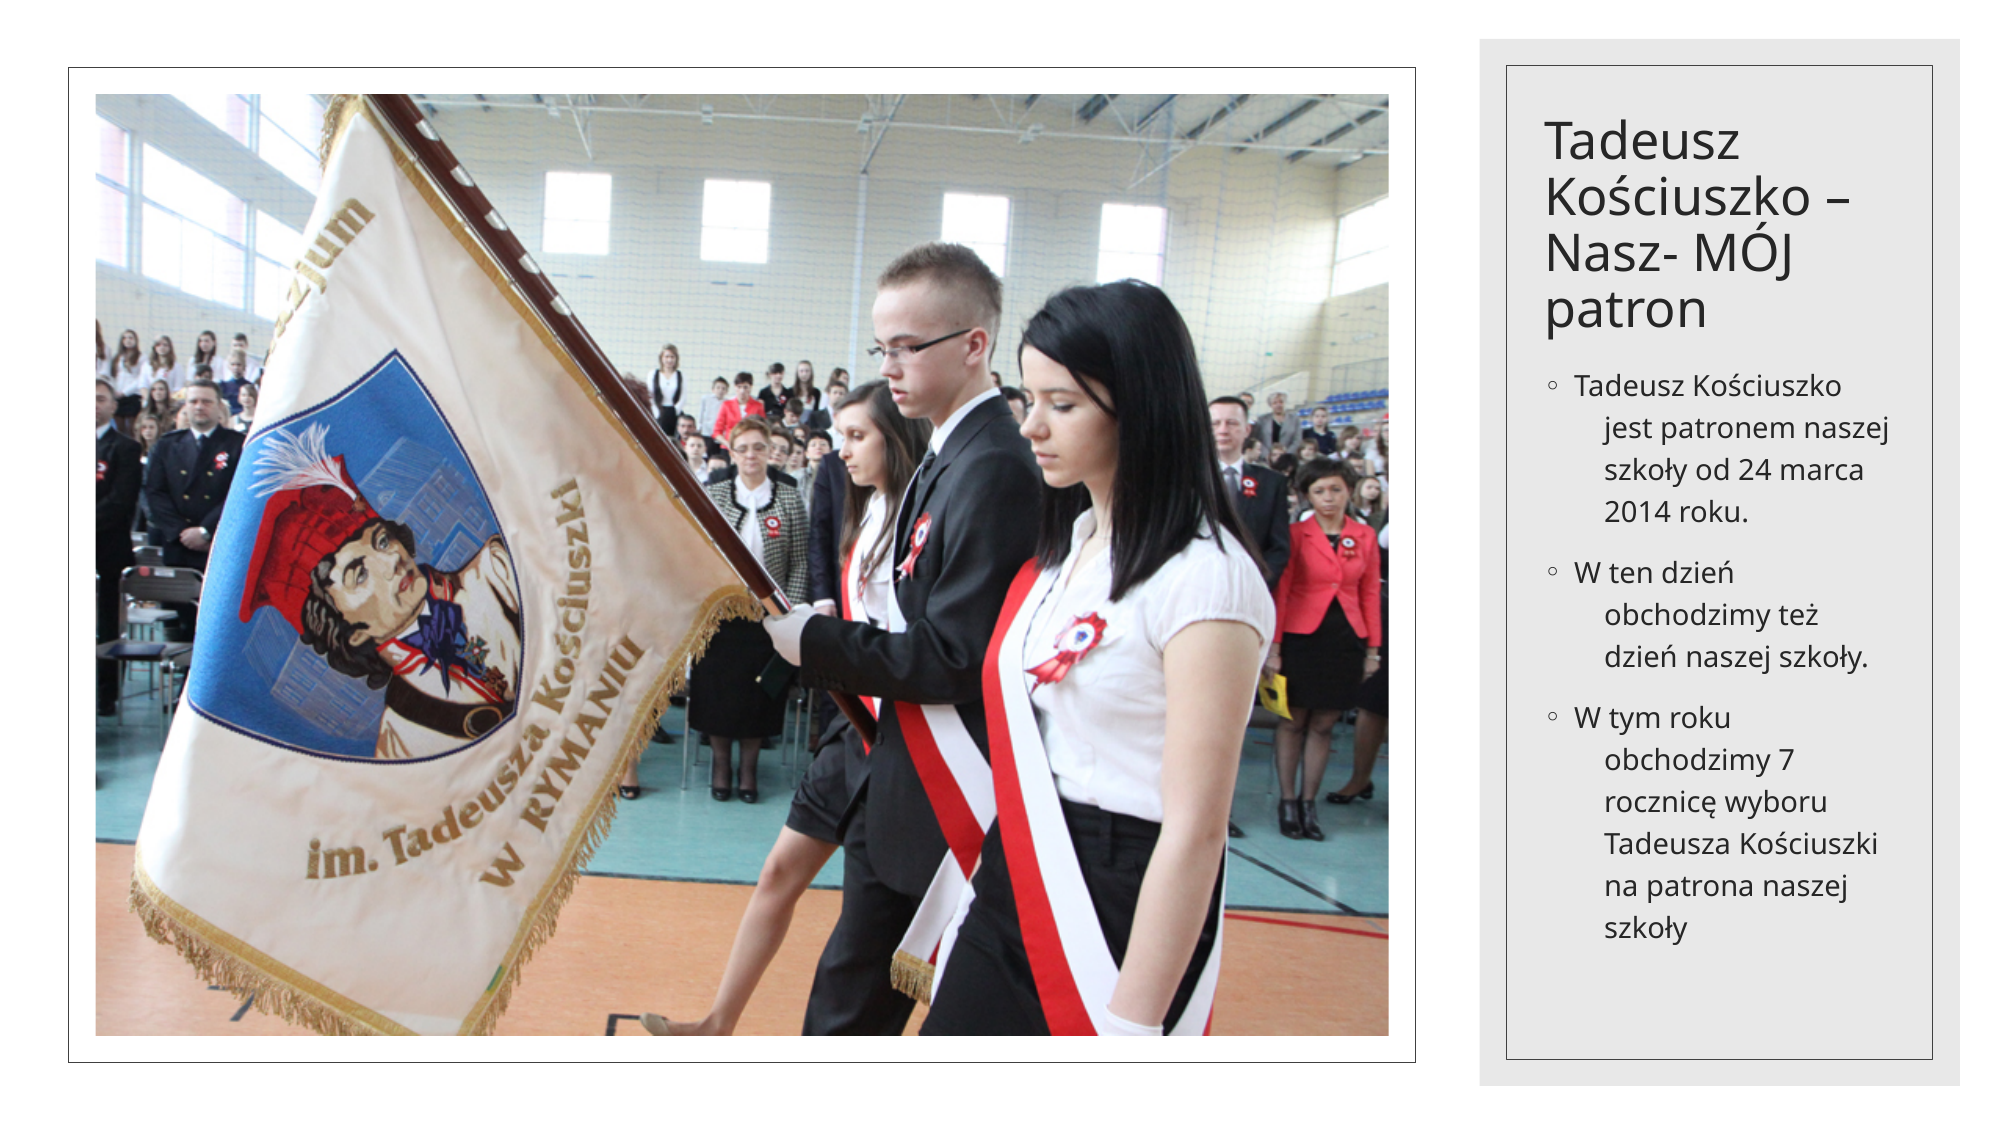

# Tadeusz Kościuszko – Nasz- MÓJ patron
Tadeusz Kościuszko jest patronem naszej szkoły od 24 marca 2014 roku.
W ten dzień obchodzimy też dzień naszej szkoły.
W tym roku obchodzimy 7 rocznicę wyboru Tadeusza Kościuszki na patrona naszej szkoły